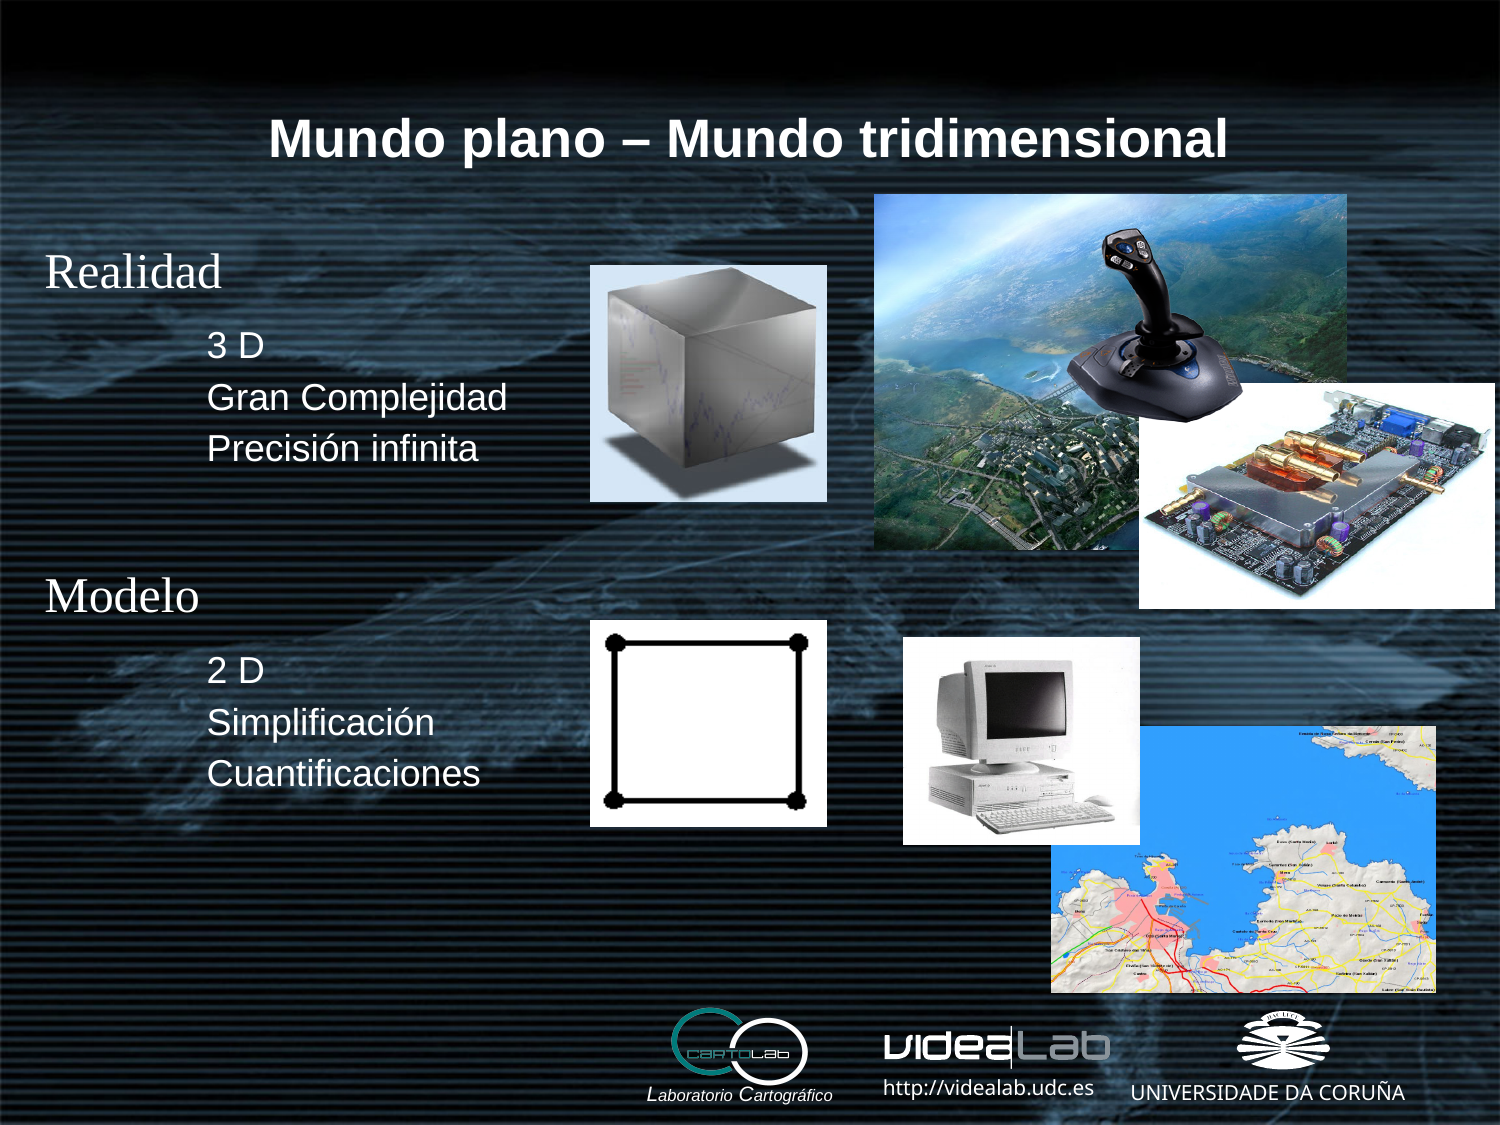

# Mundo plano – Mundo tridimensional
Realidad
3 D
Gran Complejidad
Precisión infinita
Modelo
2 D
Simplificación
Cuantificaciones